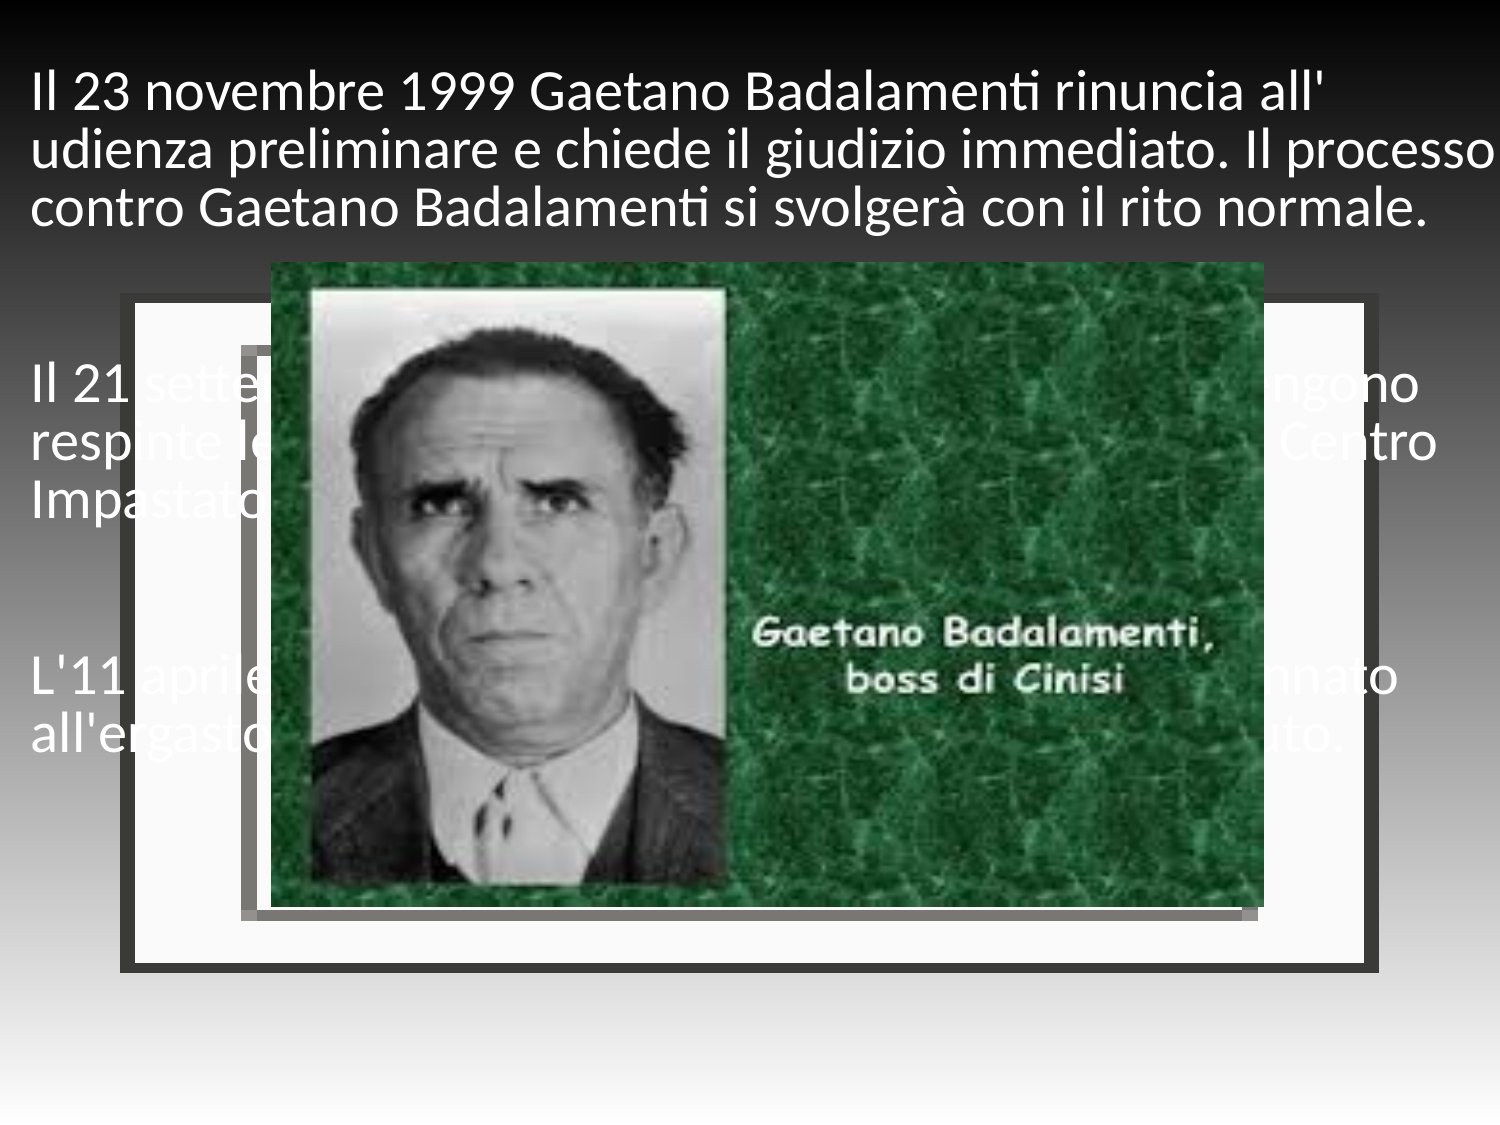

#
Il 23 novembre 1999 Gaetano Badalamenti rinuncia all' udienza preliminare e chiede il giudizio immediato. Il processo contro Gaetano Badalamenti si svolgerà con il rito normale.
Il 21 settembre, nel processo contro Badalamenti, vengono respinte le richieste di costituzione di parte civile del Centro Impastato.
L'11 aprile 2002 Gaetano Badalamenti è stato condannato all'ergastolo. Badalamenti è successivamente deceduto.